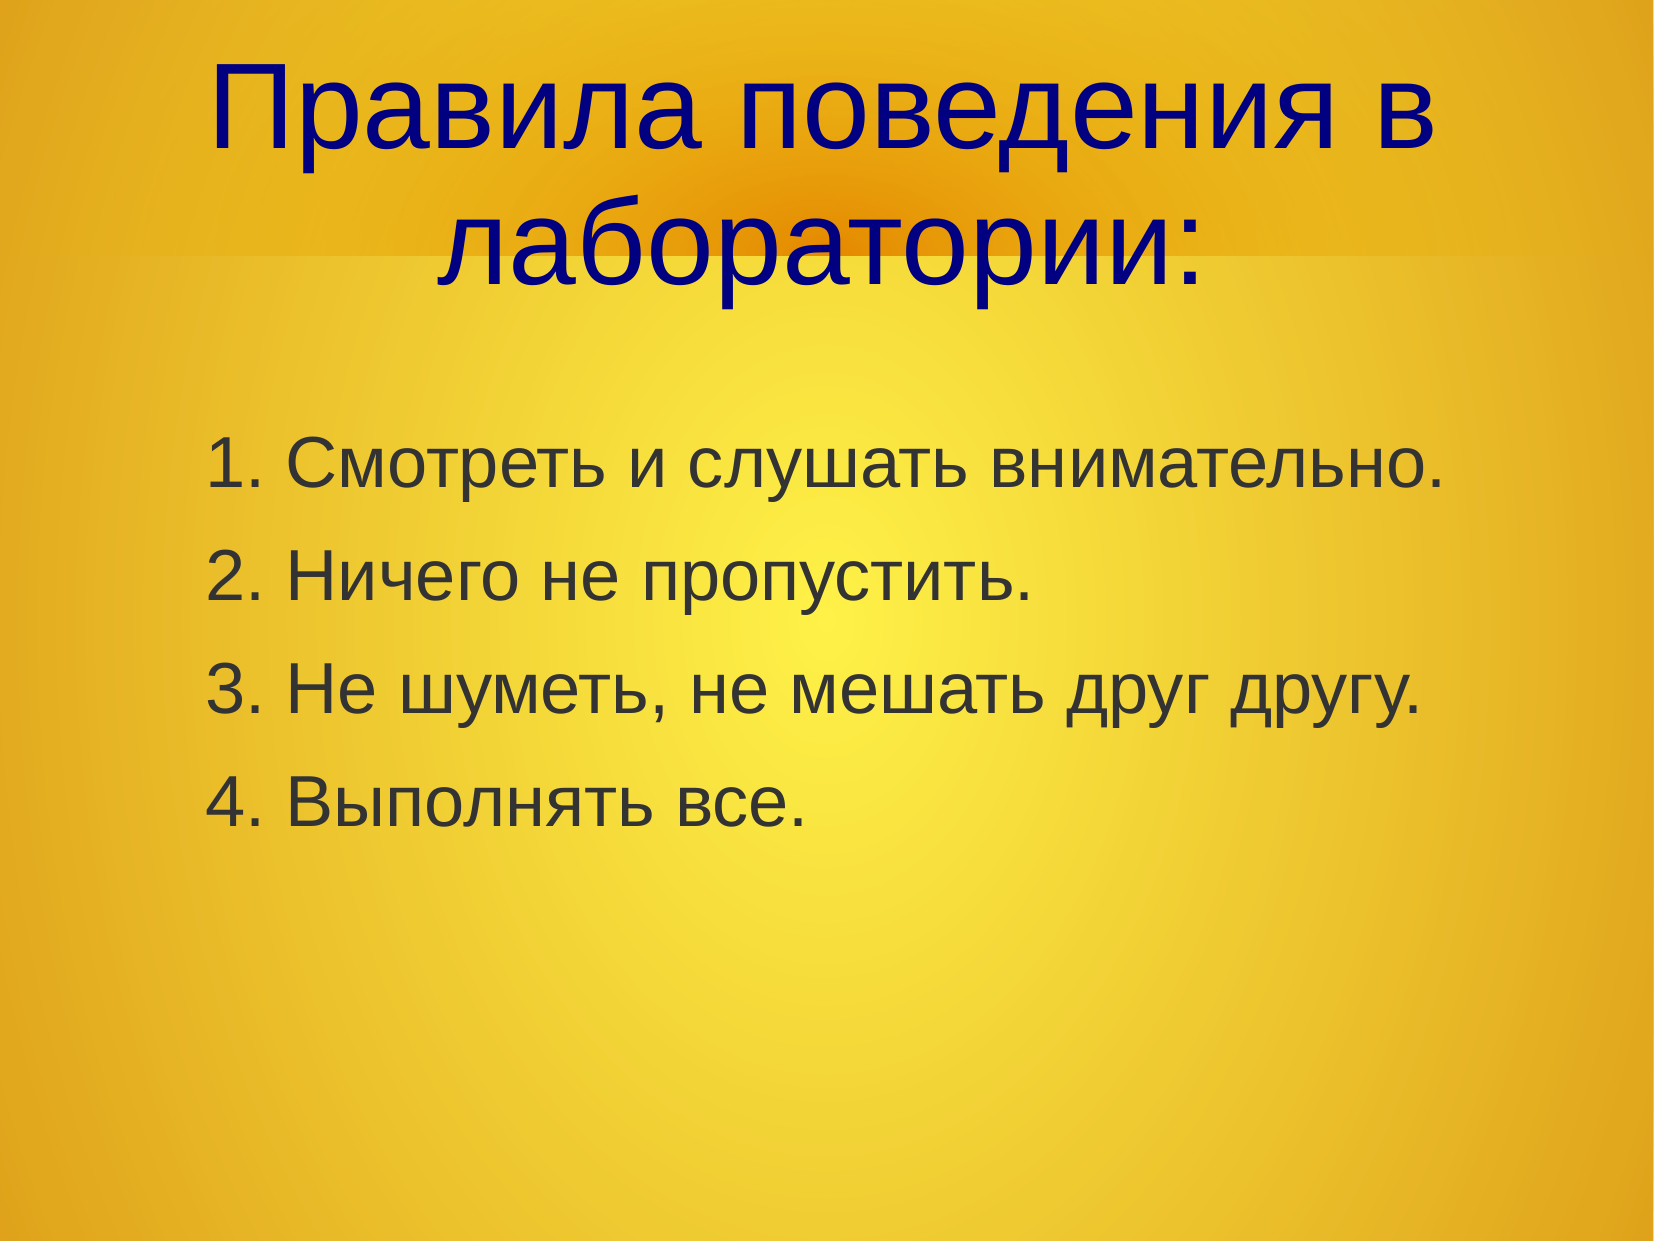

# Правила поведения в лаборатории:
1. Смотреть и слушать внимательно.
2. Ничего не пропустить.
3. Не шуметь, не мешать друг другу.
4. Выполнять все.